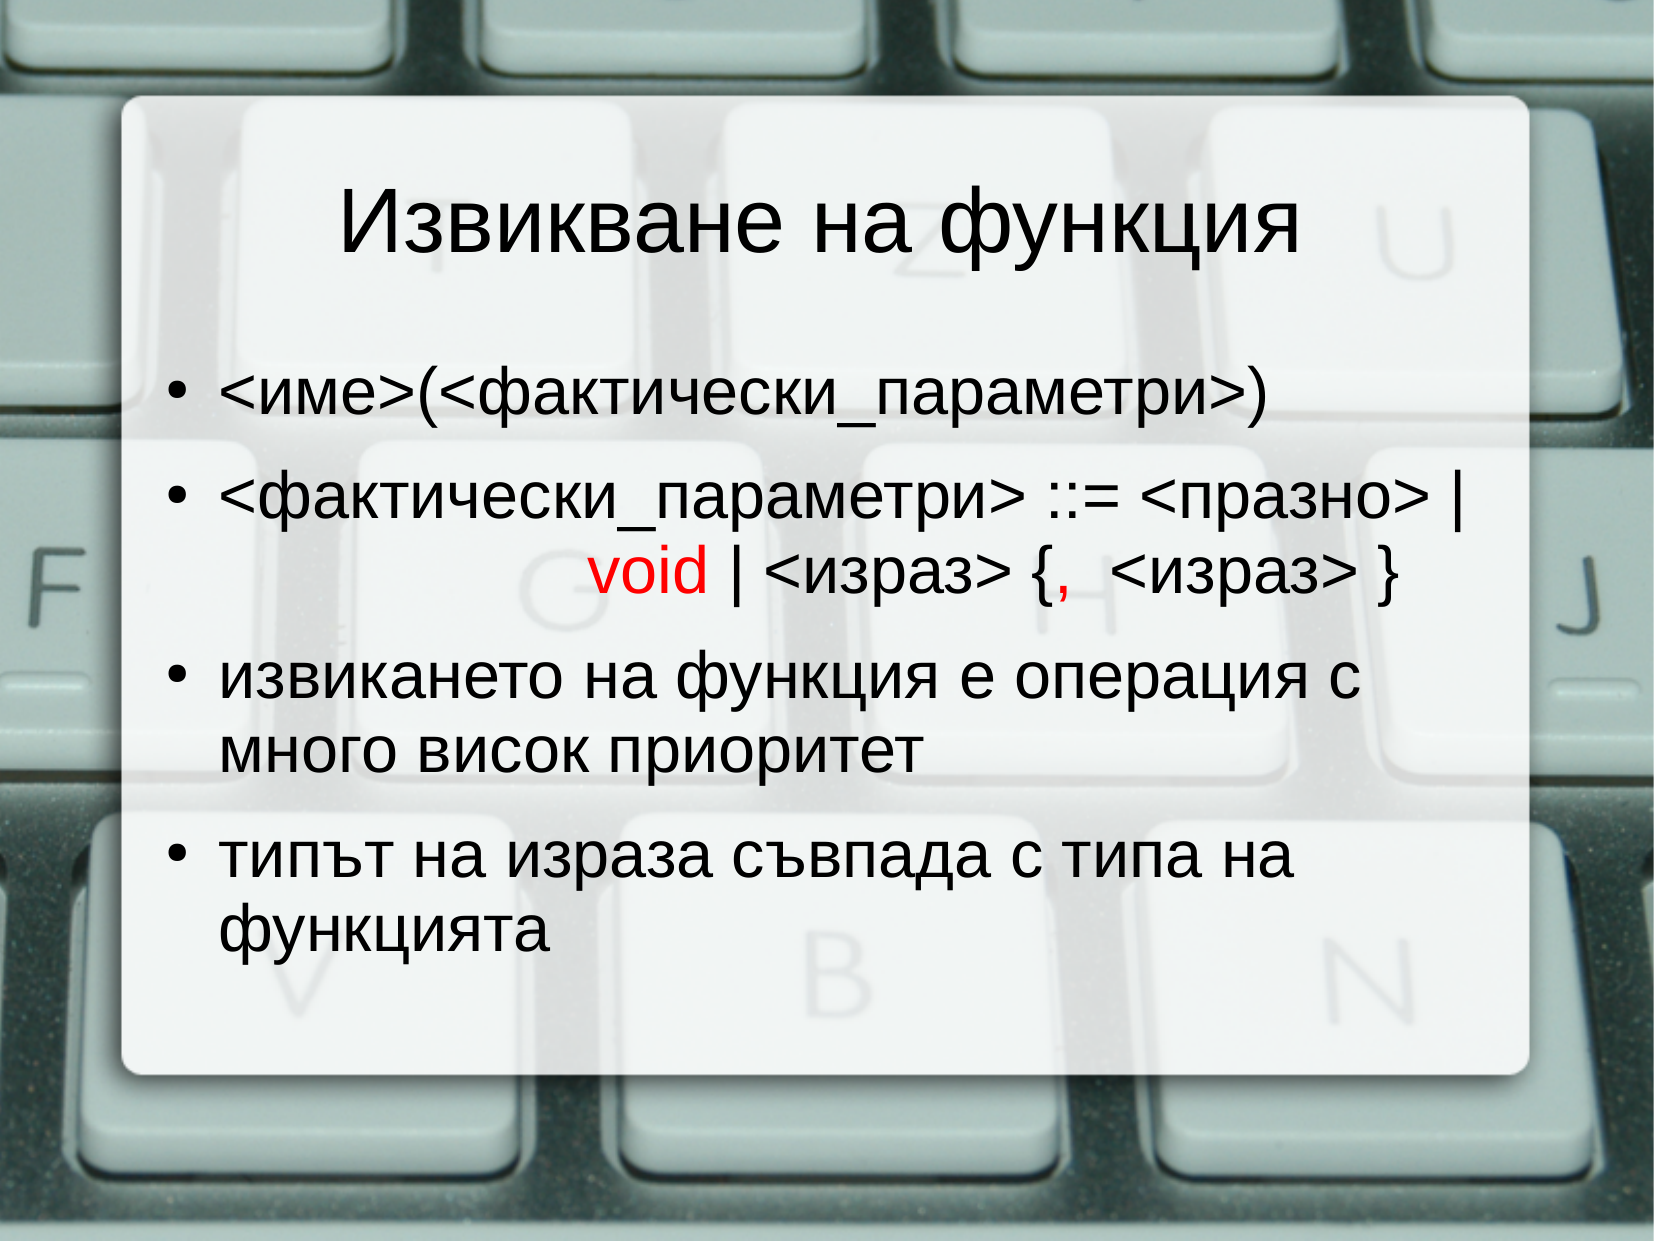

# Извикване на функция
<име>(<фактически_параметри>)
<фактически_параметри> ::= <празно> | 					void | <израз> {, <израз> }
извикането на функция е операция с много висок приоритет
типът на израза съвпада с типа на функцията